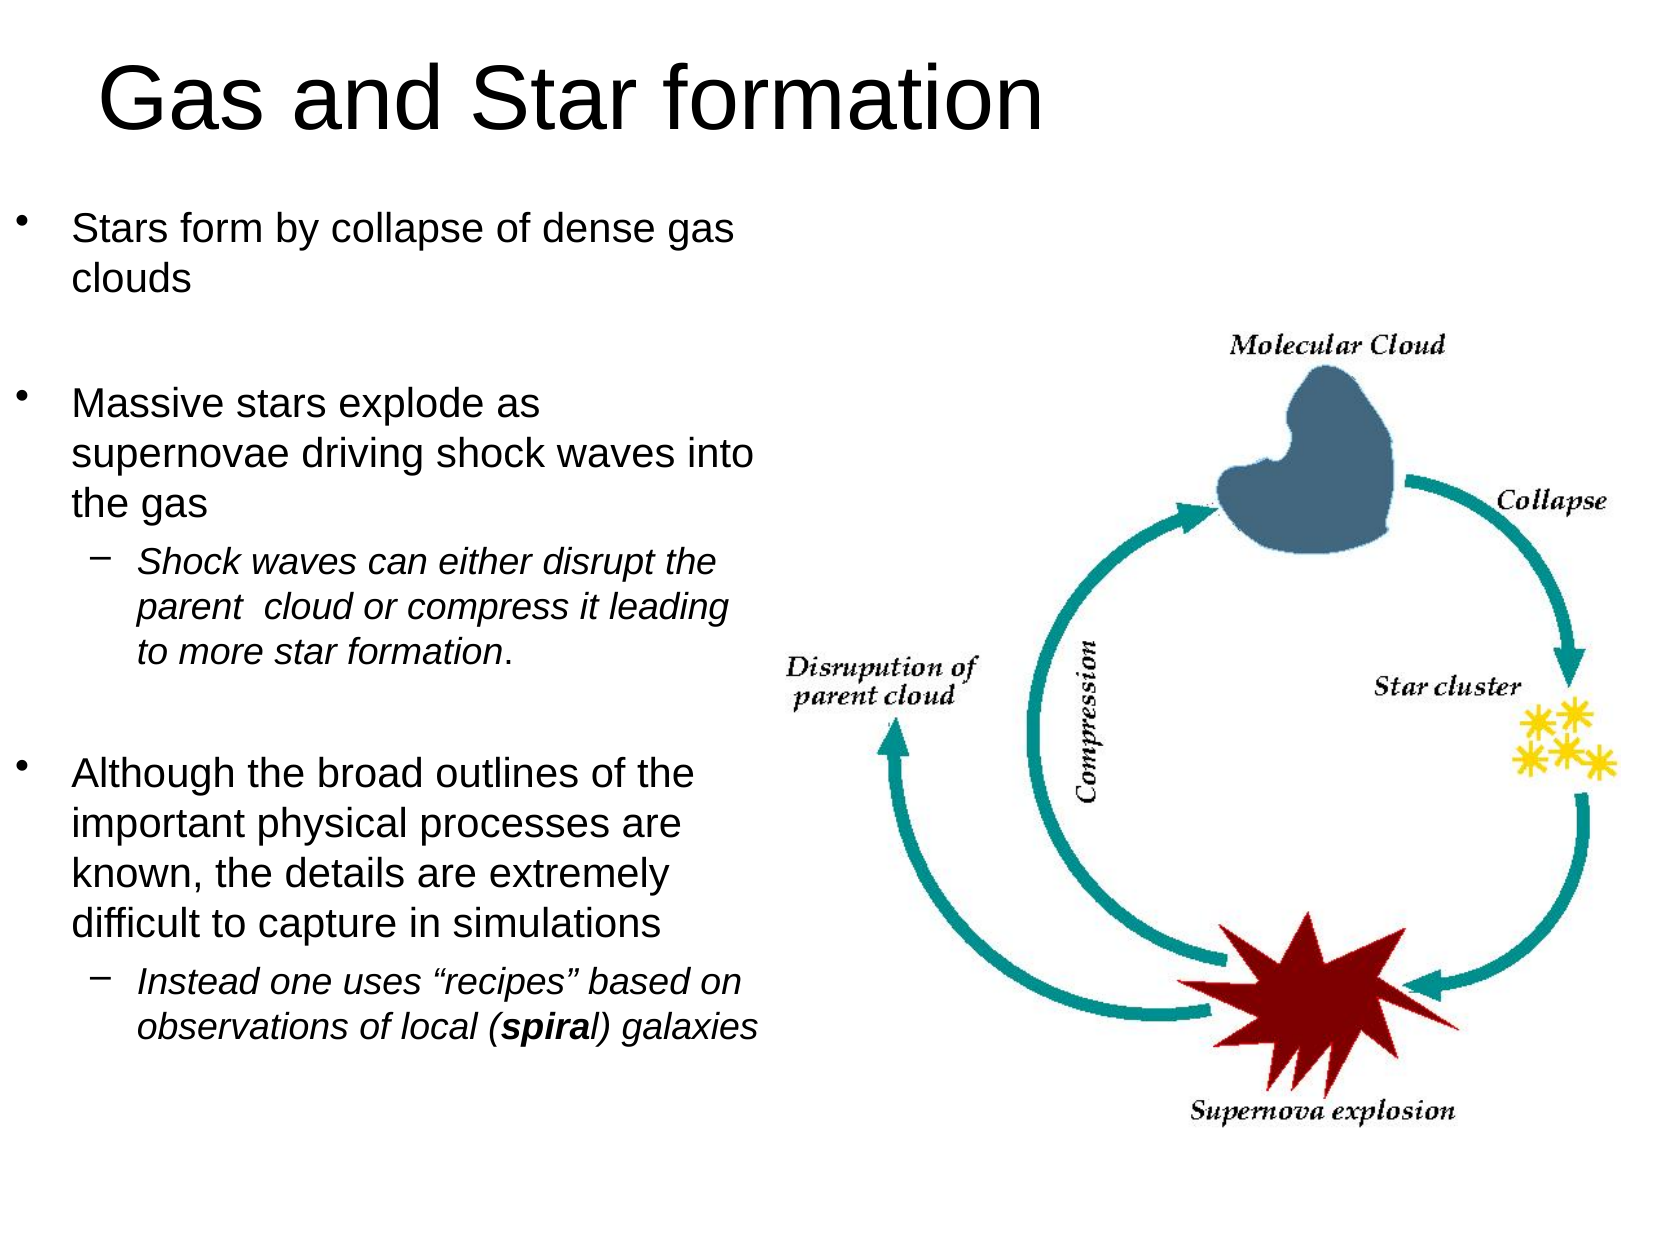

# Gas and Star formation
Stars form by collapse of dense gas clouds
Massive stars explode as supernovae driving shock waves into the gas
Shock waves can either disrupt the parent cloud or compress it leading to more star formation.
Although the broad outlines of the important physical processes are known, the details are extremely difficult to capture in simulations
Instead one uses “recipes” based on observations of local (spiral) galaxies